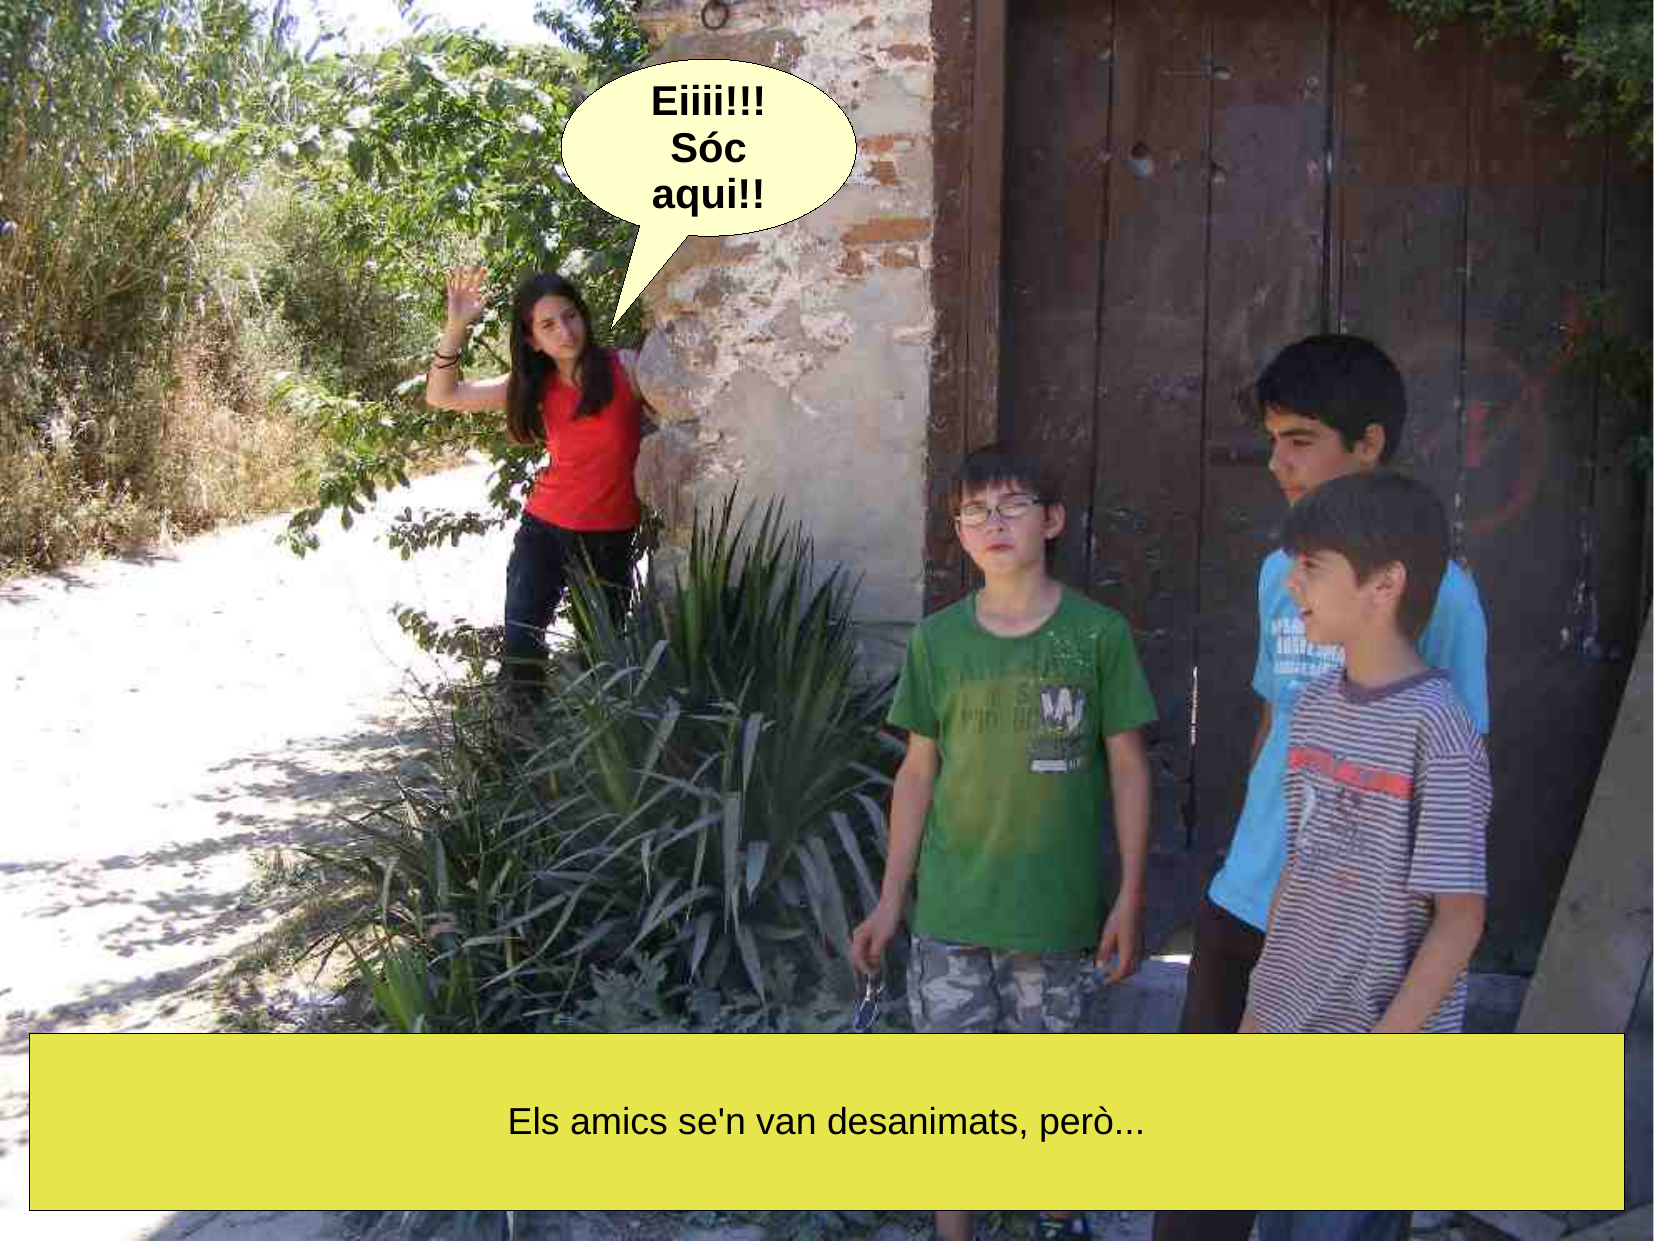

Eiiii!!!
Sóc aqui!!
Els amics se'n van desanimats, però...